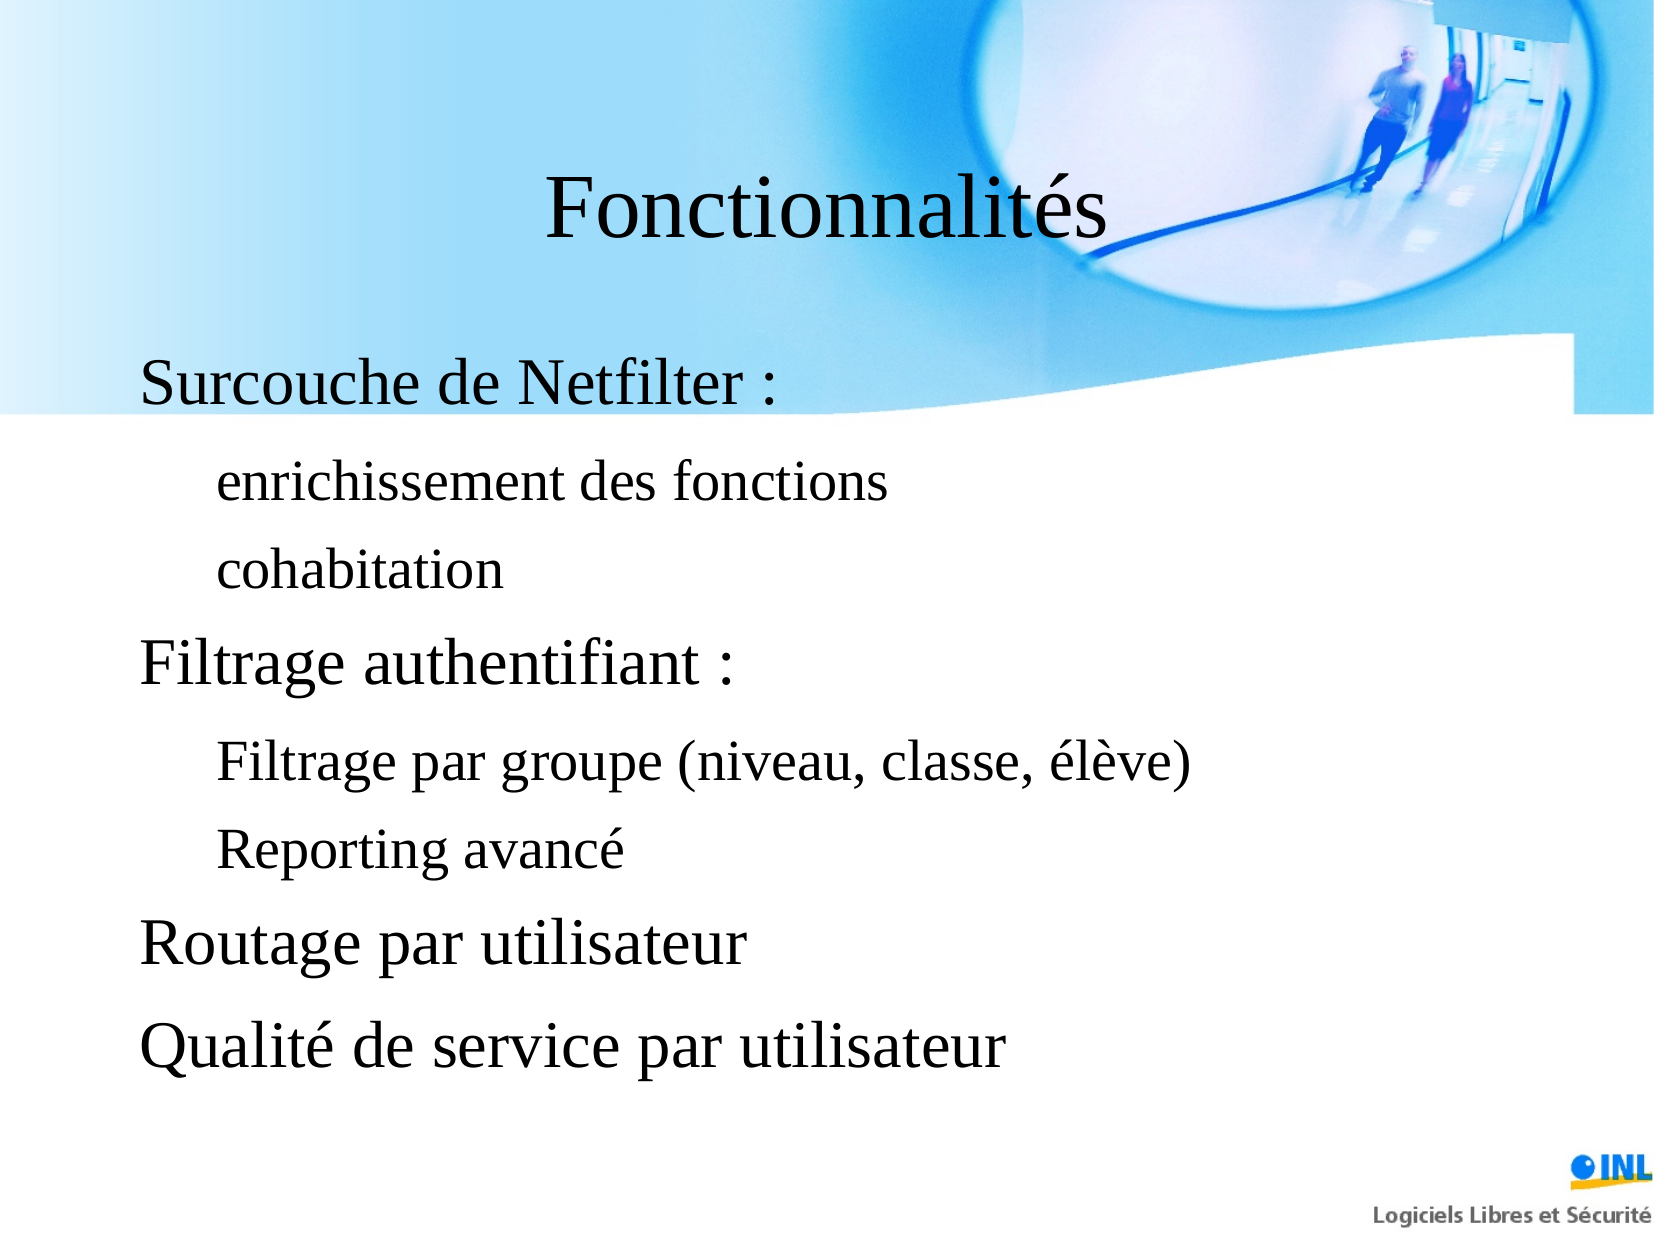

# Fonctionnalités
Surcouche de Netfilter :
enrichissement des fonctions
cohabitation
Filtrage authentifiant :
Filtrage par groupe (niveau, classe, élève)
Reporting avancé
Routage par utilisateur
Qualité de service par utilisateur